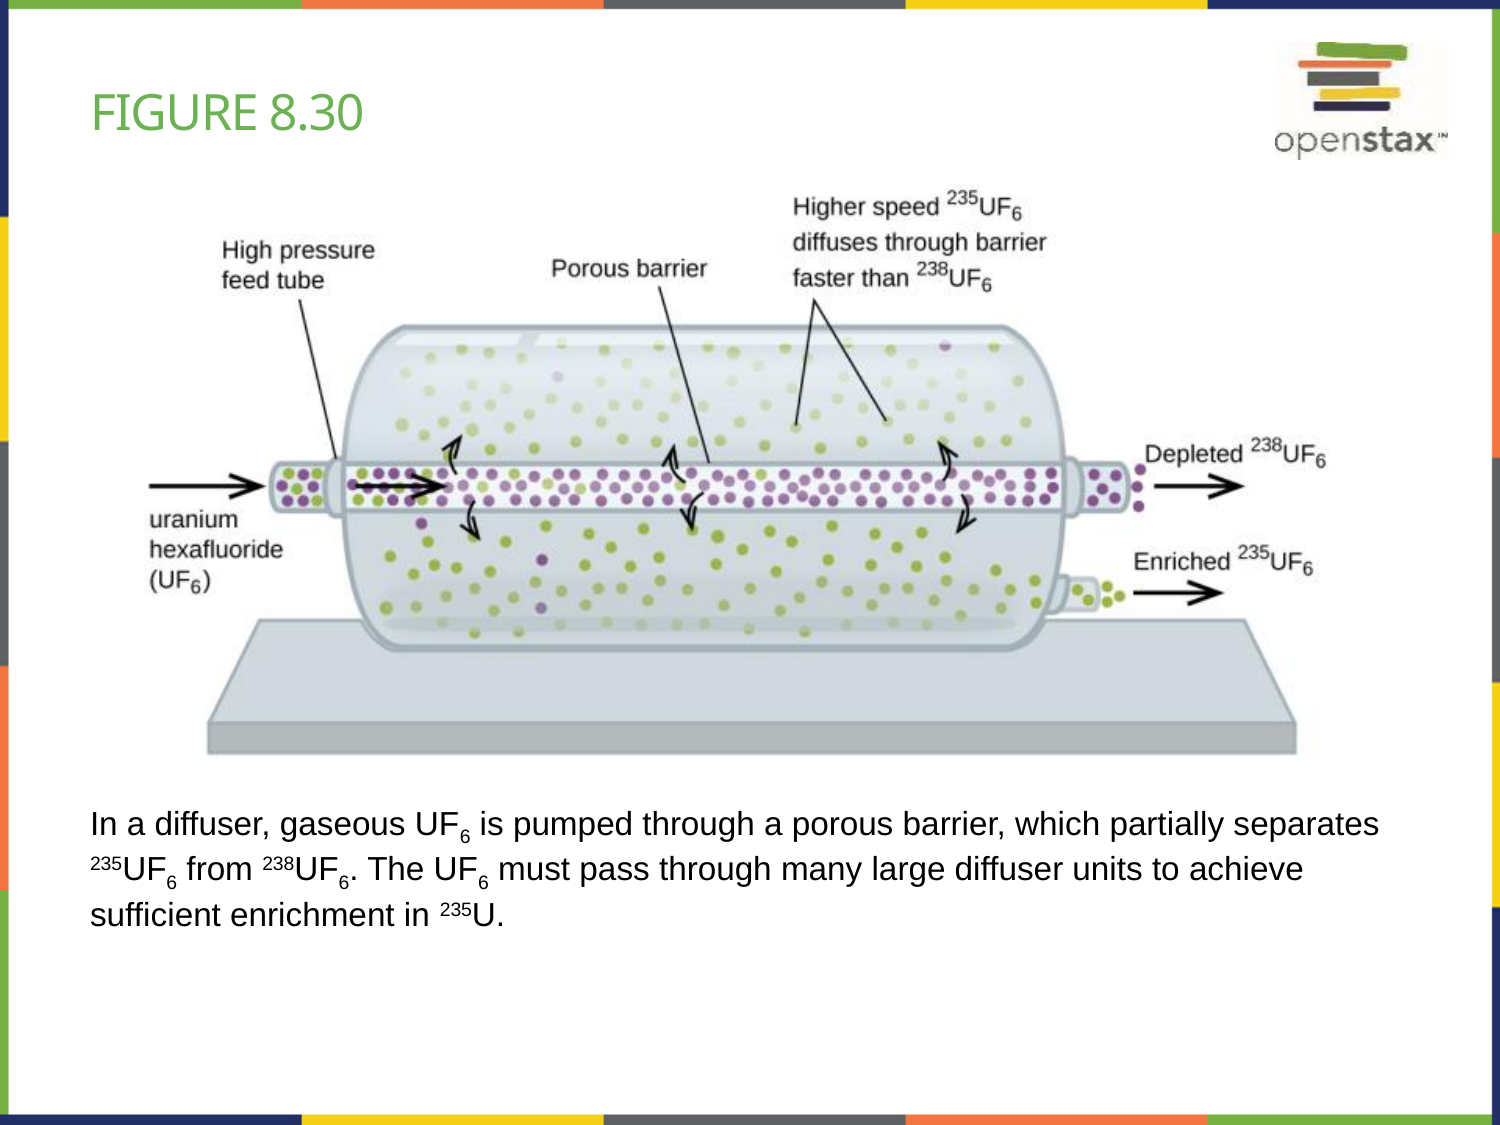

# Figure 8.30
In a diffuser, gaseous UF6 is pumped through a porous barrier, which partially separates 235UF6 from 238UF6. The UF6 must pass through many large diffuser units to achieve sufficient enrichment in 235U.